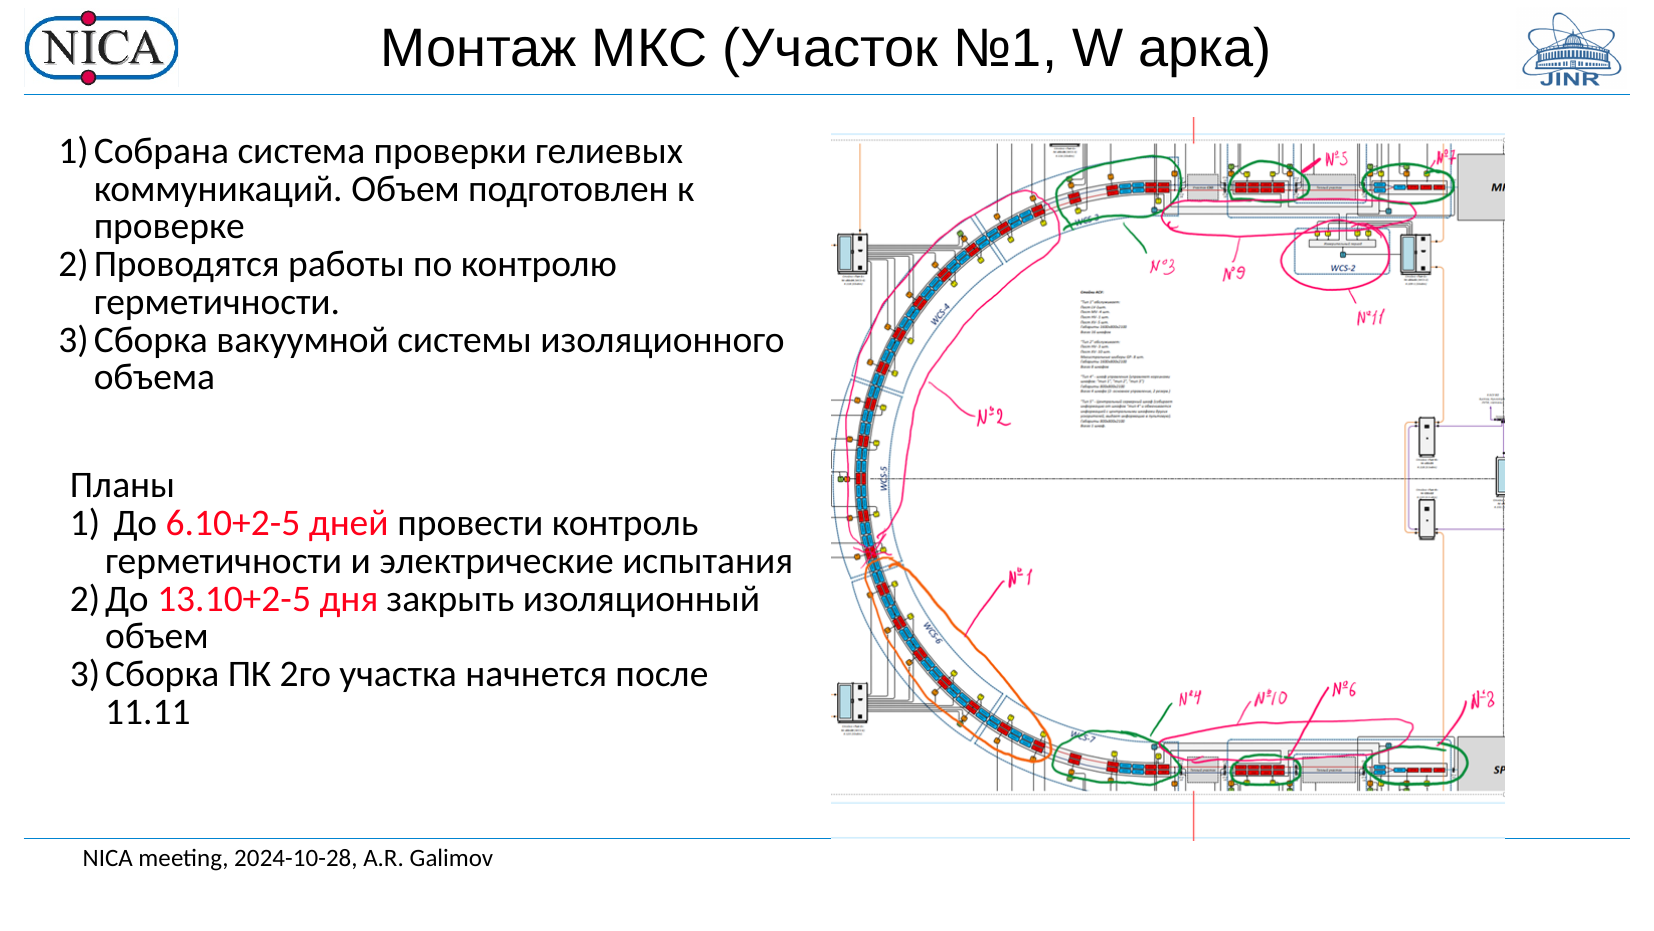

# Монтаж МКС (Участок №1, W арка)
Собрана система проверки гелиевых коммуникаций. Объем подготовлен к проверке
Проводятся работы по контролю герметичности.
Сборка вакуумной системы изоляционного объема
Планы
 До 6.10+2-5 дней провести контроль герметичности и электрические испытания
До 13.10+2-5 дня закрыть изоляционный объем
Сборка ПК 2го участка начнется после 11.11
NICA meeting, 2024-10-28, A.R. Galimov